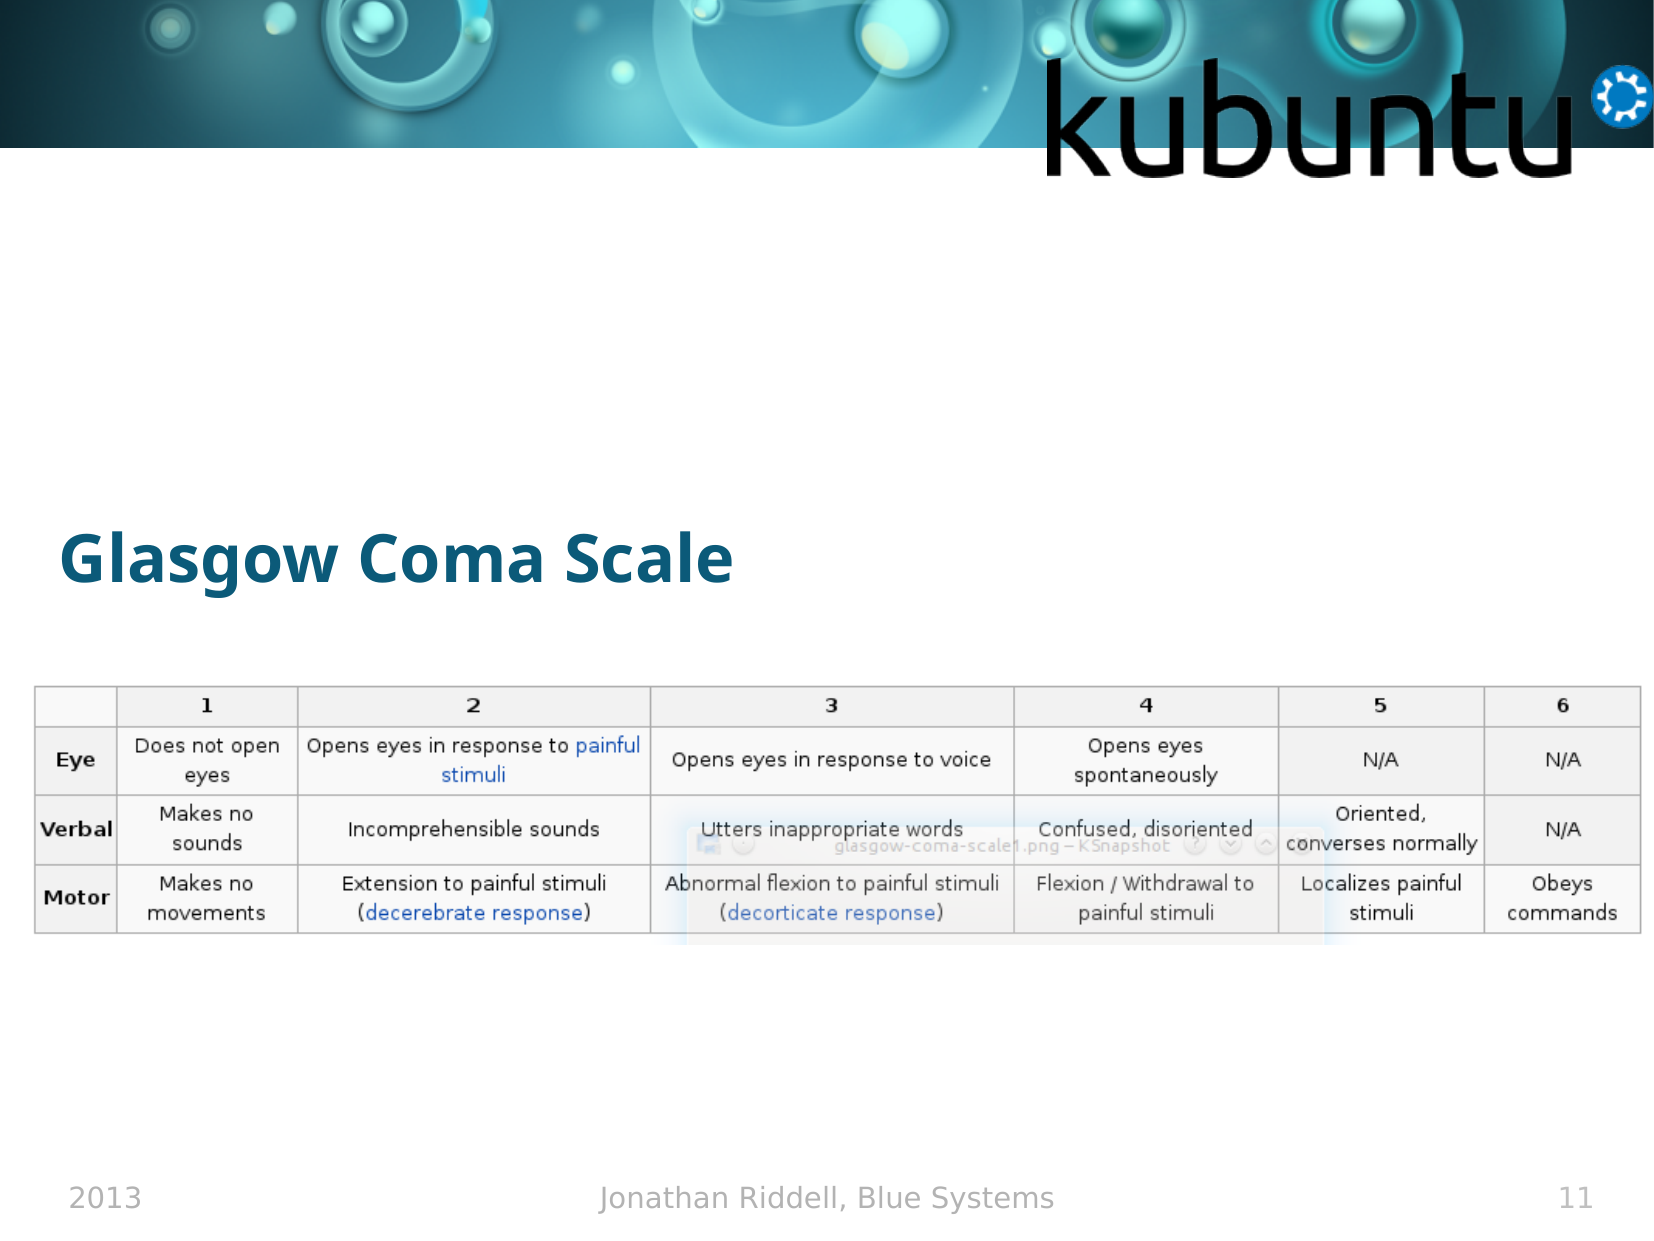

# Glasgow Coma Scale
Name
www.kde.org
11